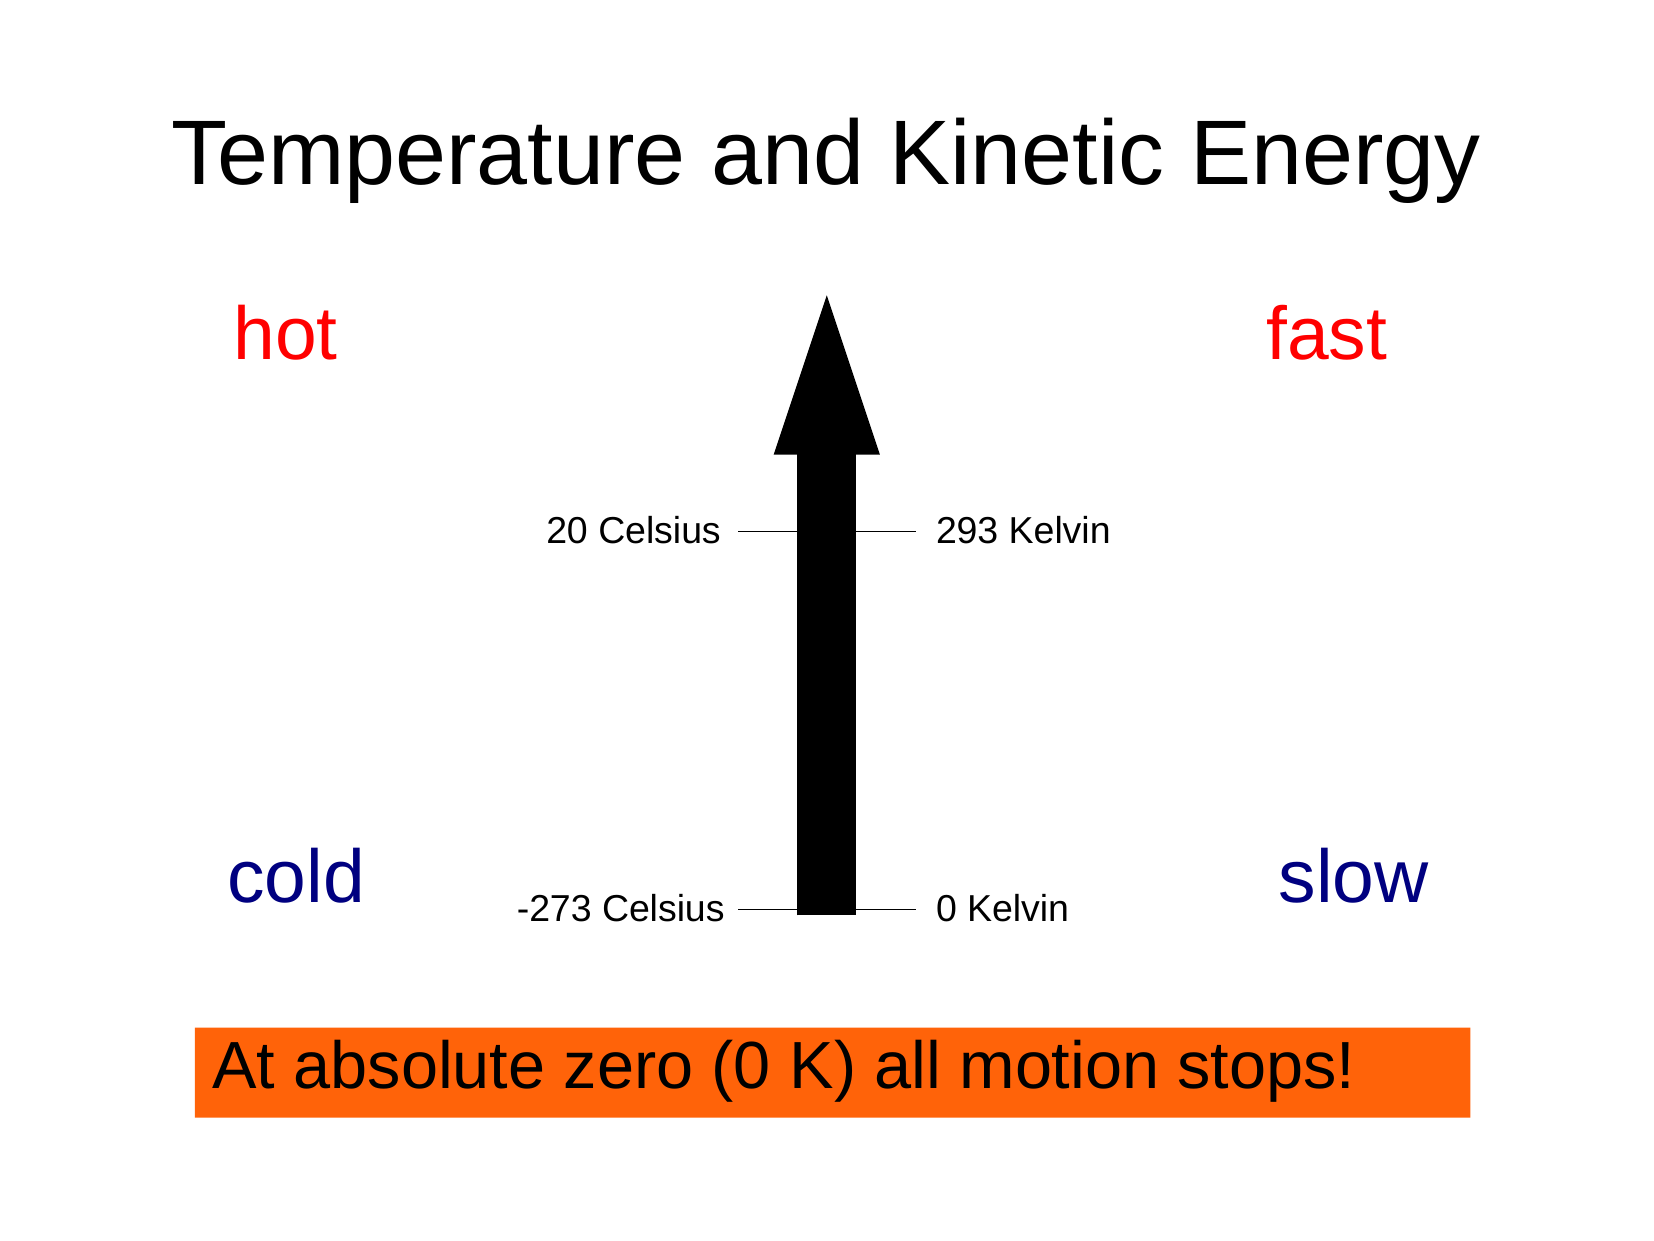

# Temperature and Kinetic Energy
hot
fast
20 Celsius
293 Kelvin
slow
cold
-273 Celsius
0 Kelvin
At absolute zero (0 K) all motion stops!